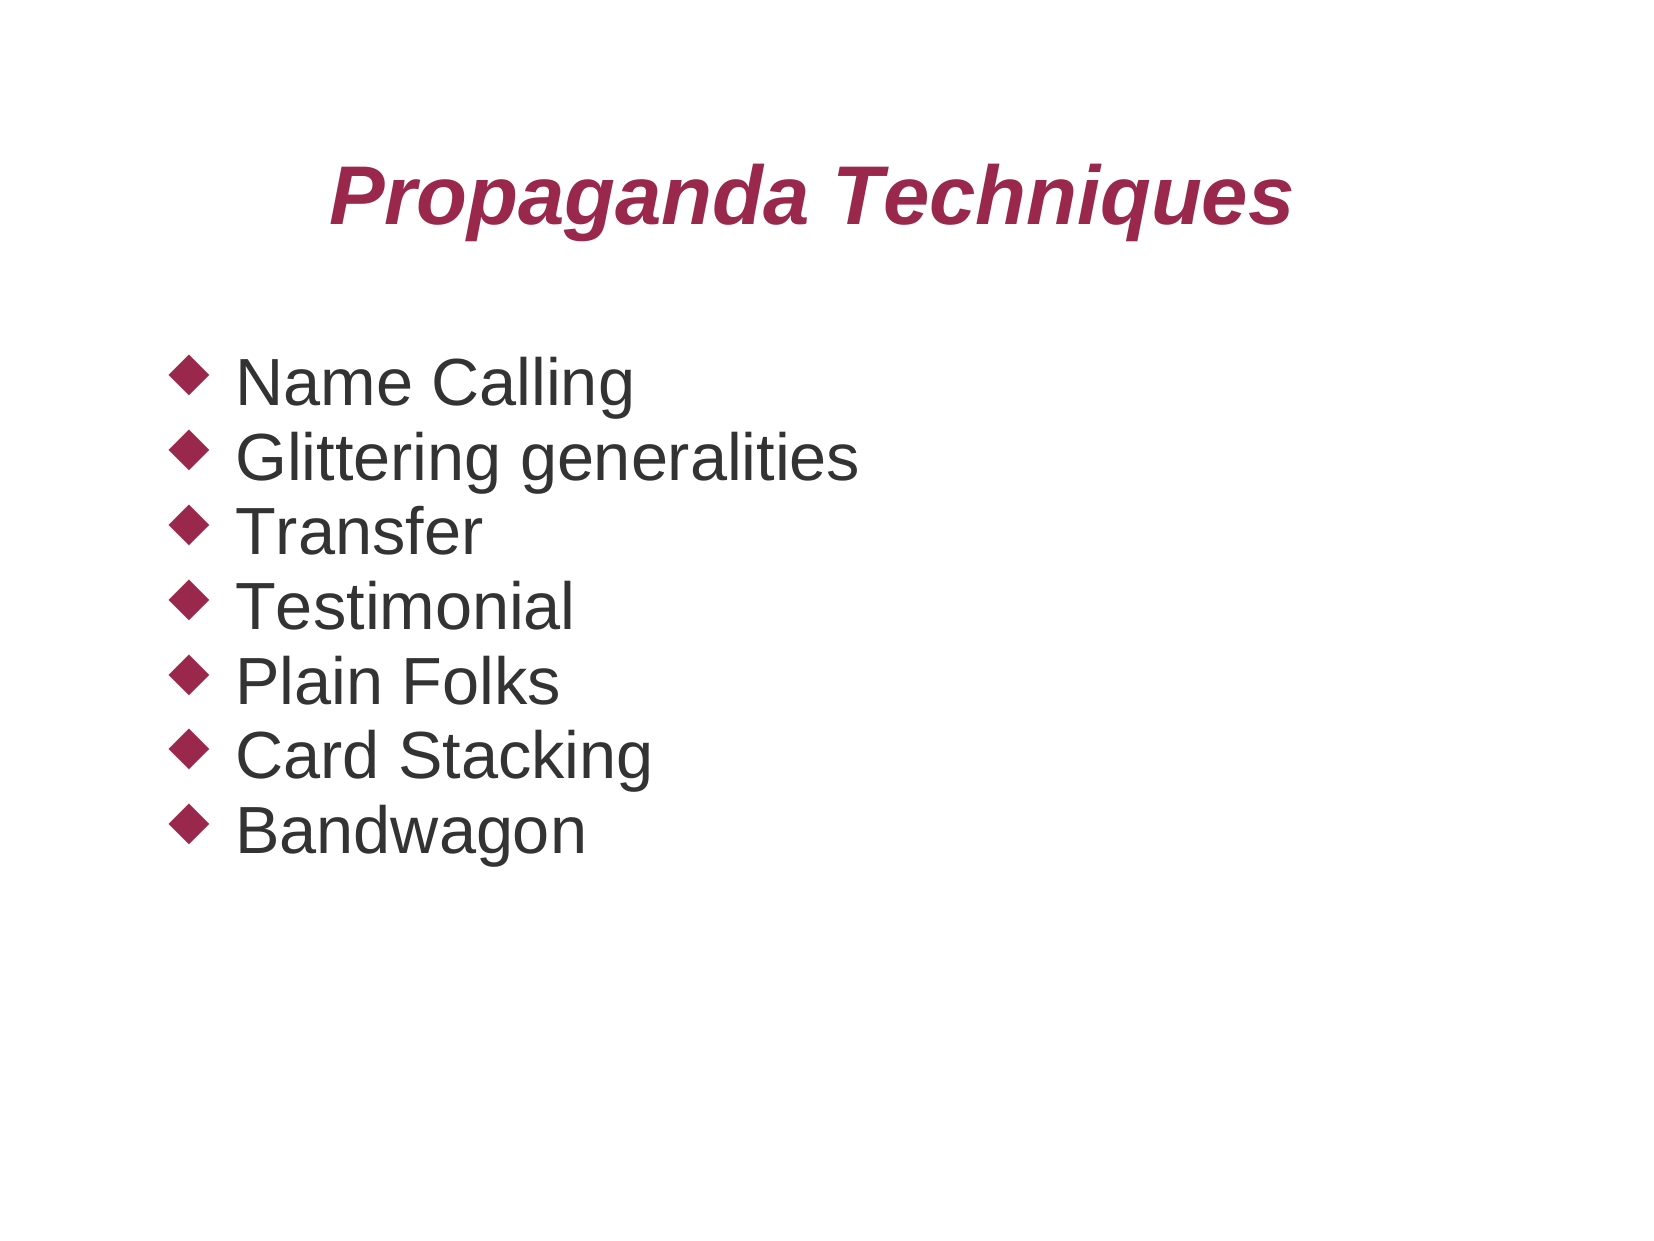

# Propaganda Techniques
Name Calling
Glittering generalities
Transfer
Testimonial
Plain Folks
Card Stacking
Bandwagon